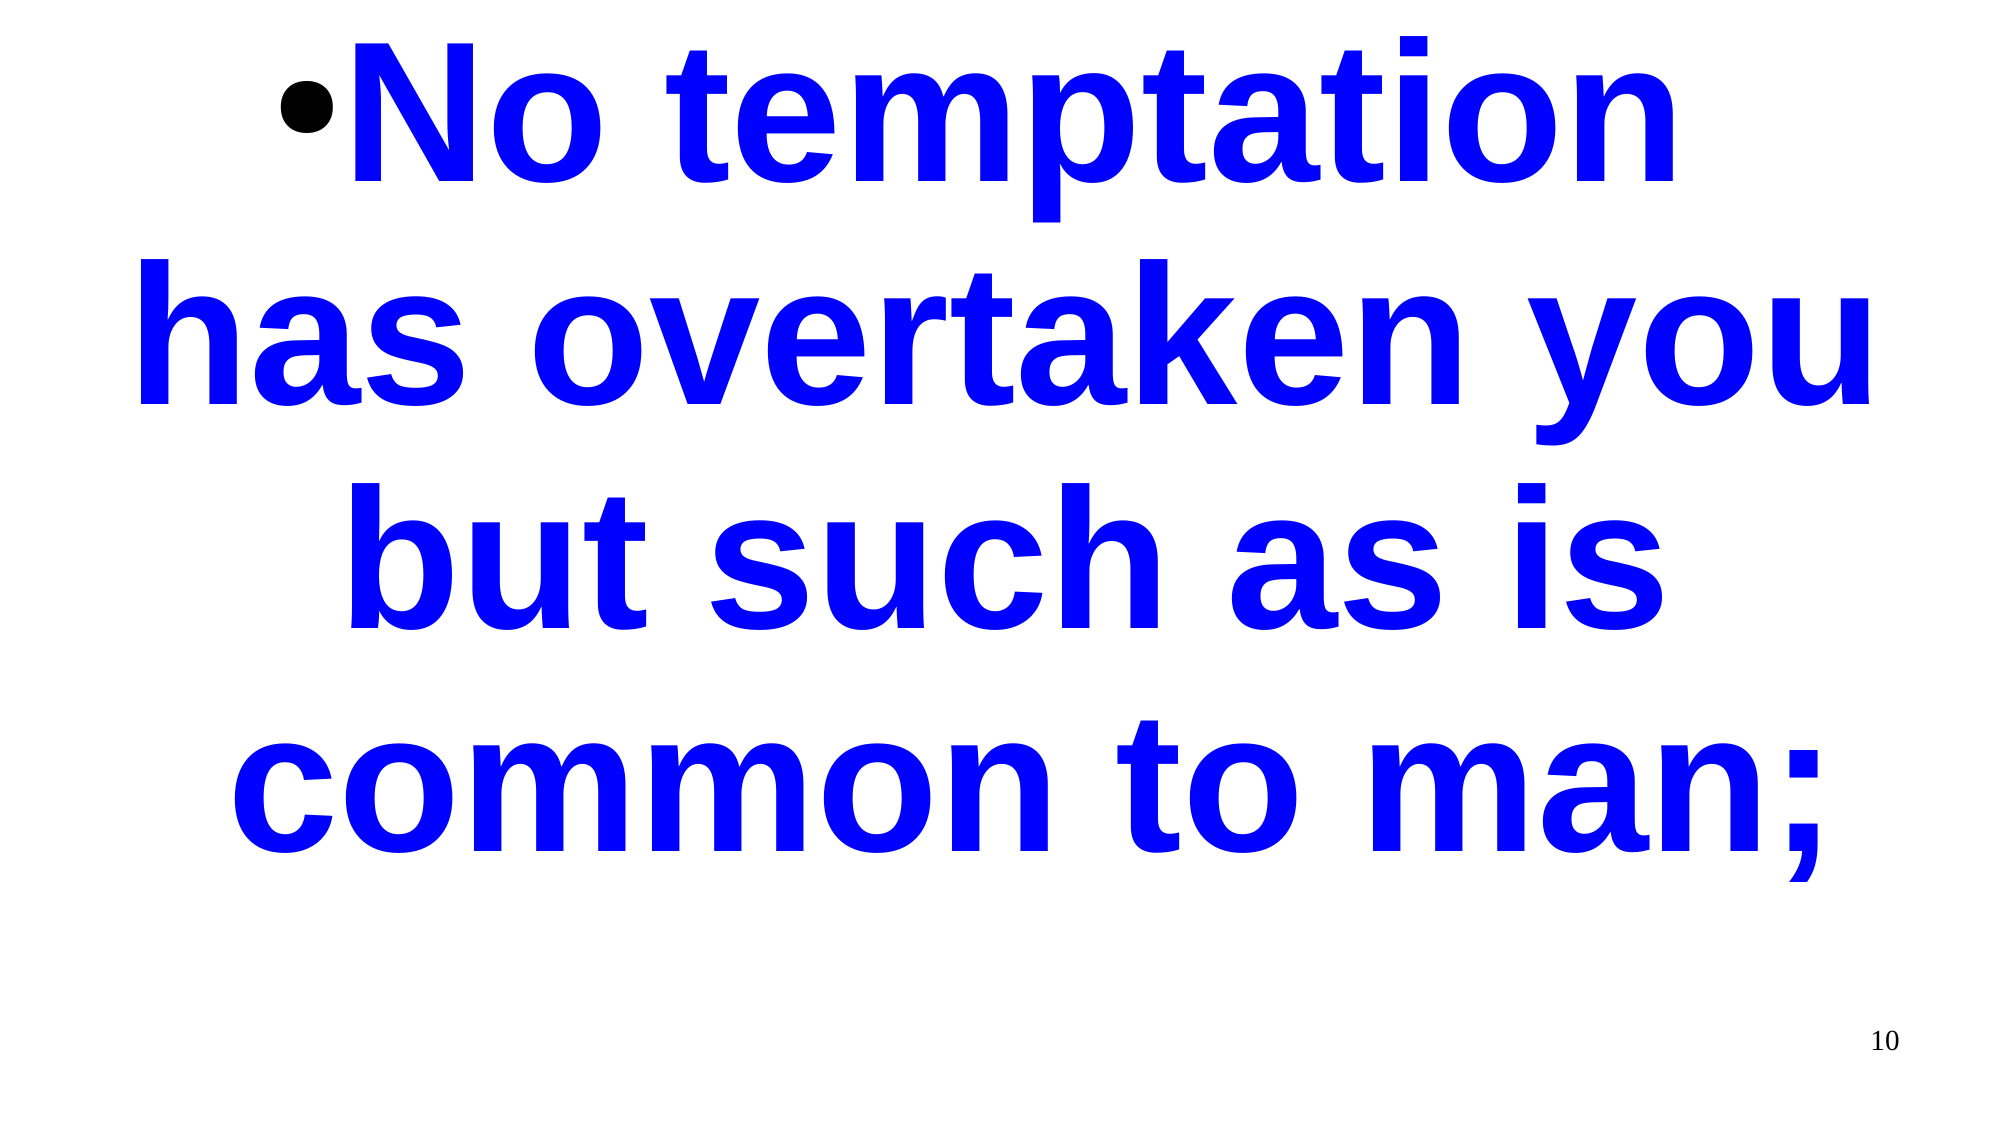

# No temptation has overtaken you but such as is common to man;
10